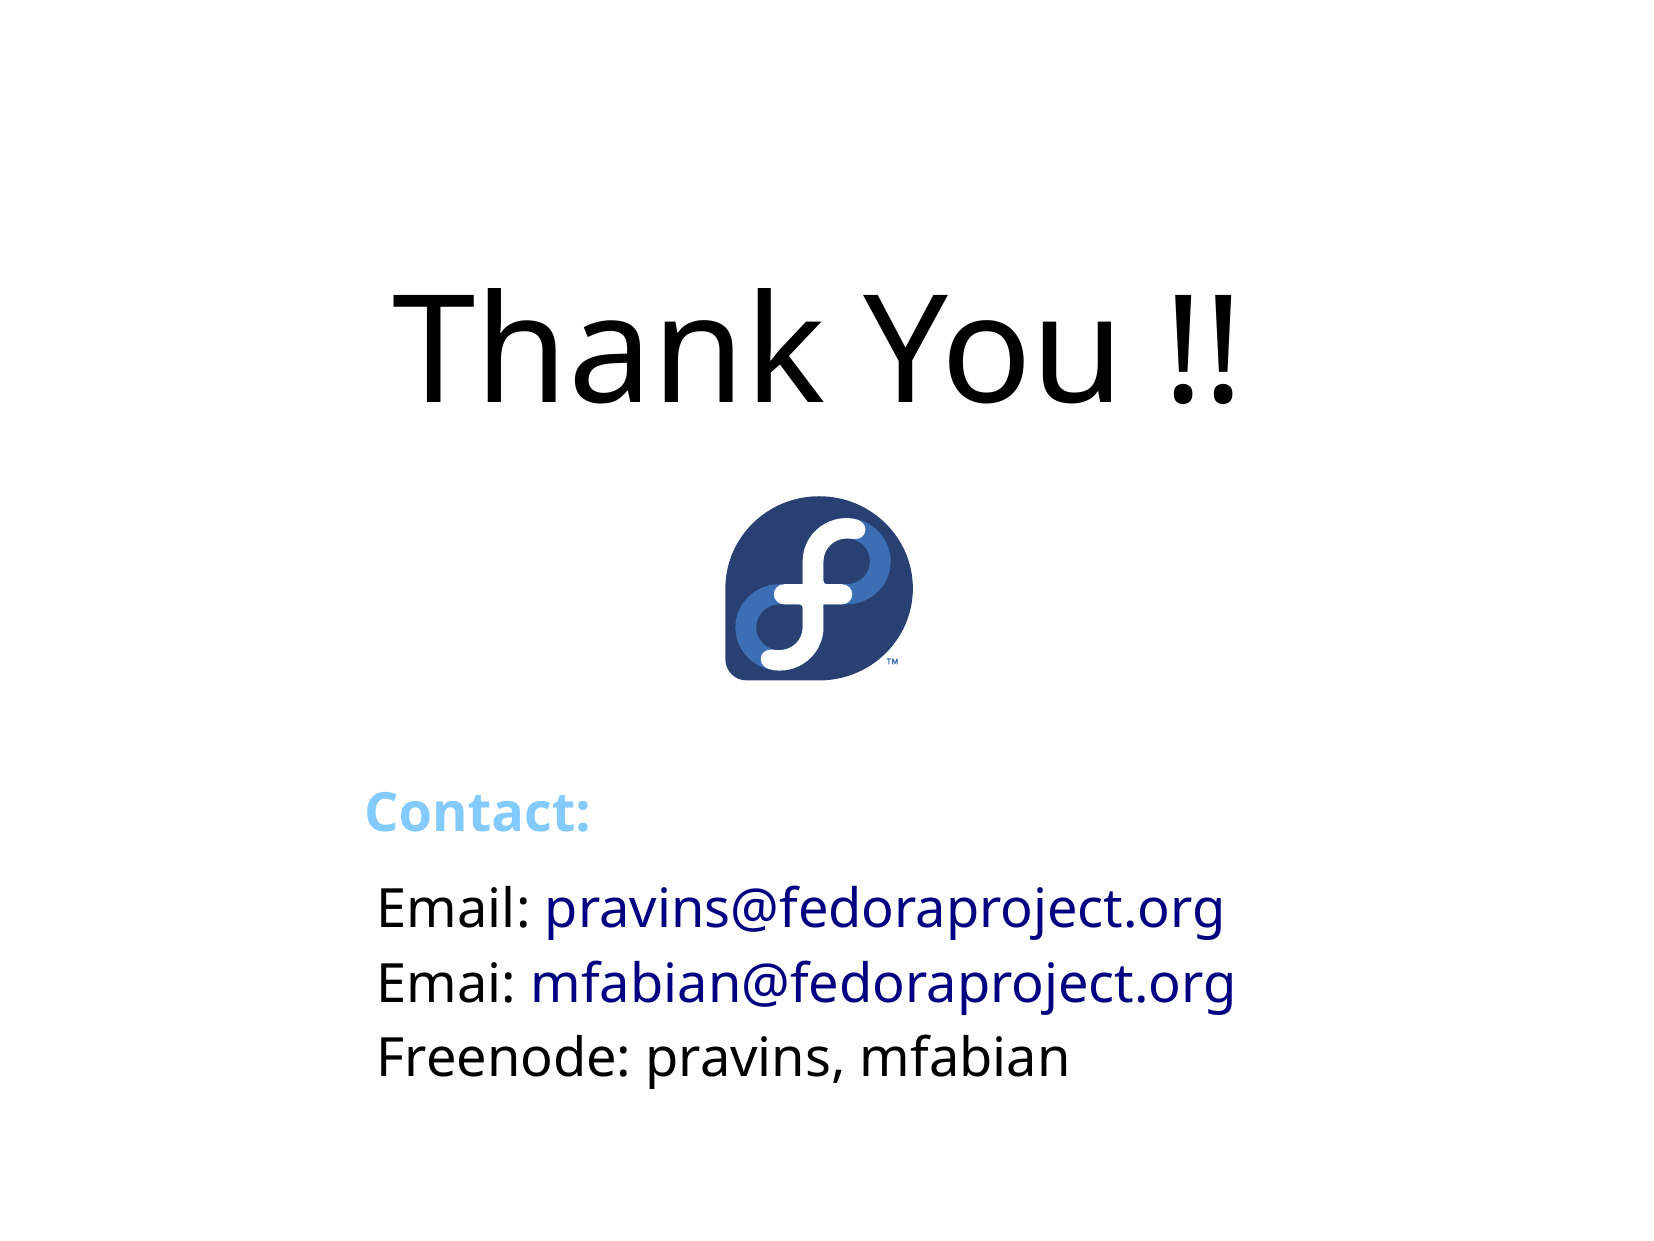

# Thank You !!
Contact:
Email: pravins@fedoraproject.org
Emai: mfabian@fedoraproject.org
Freenode: pravins, mfabian